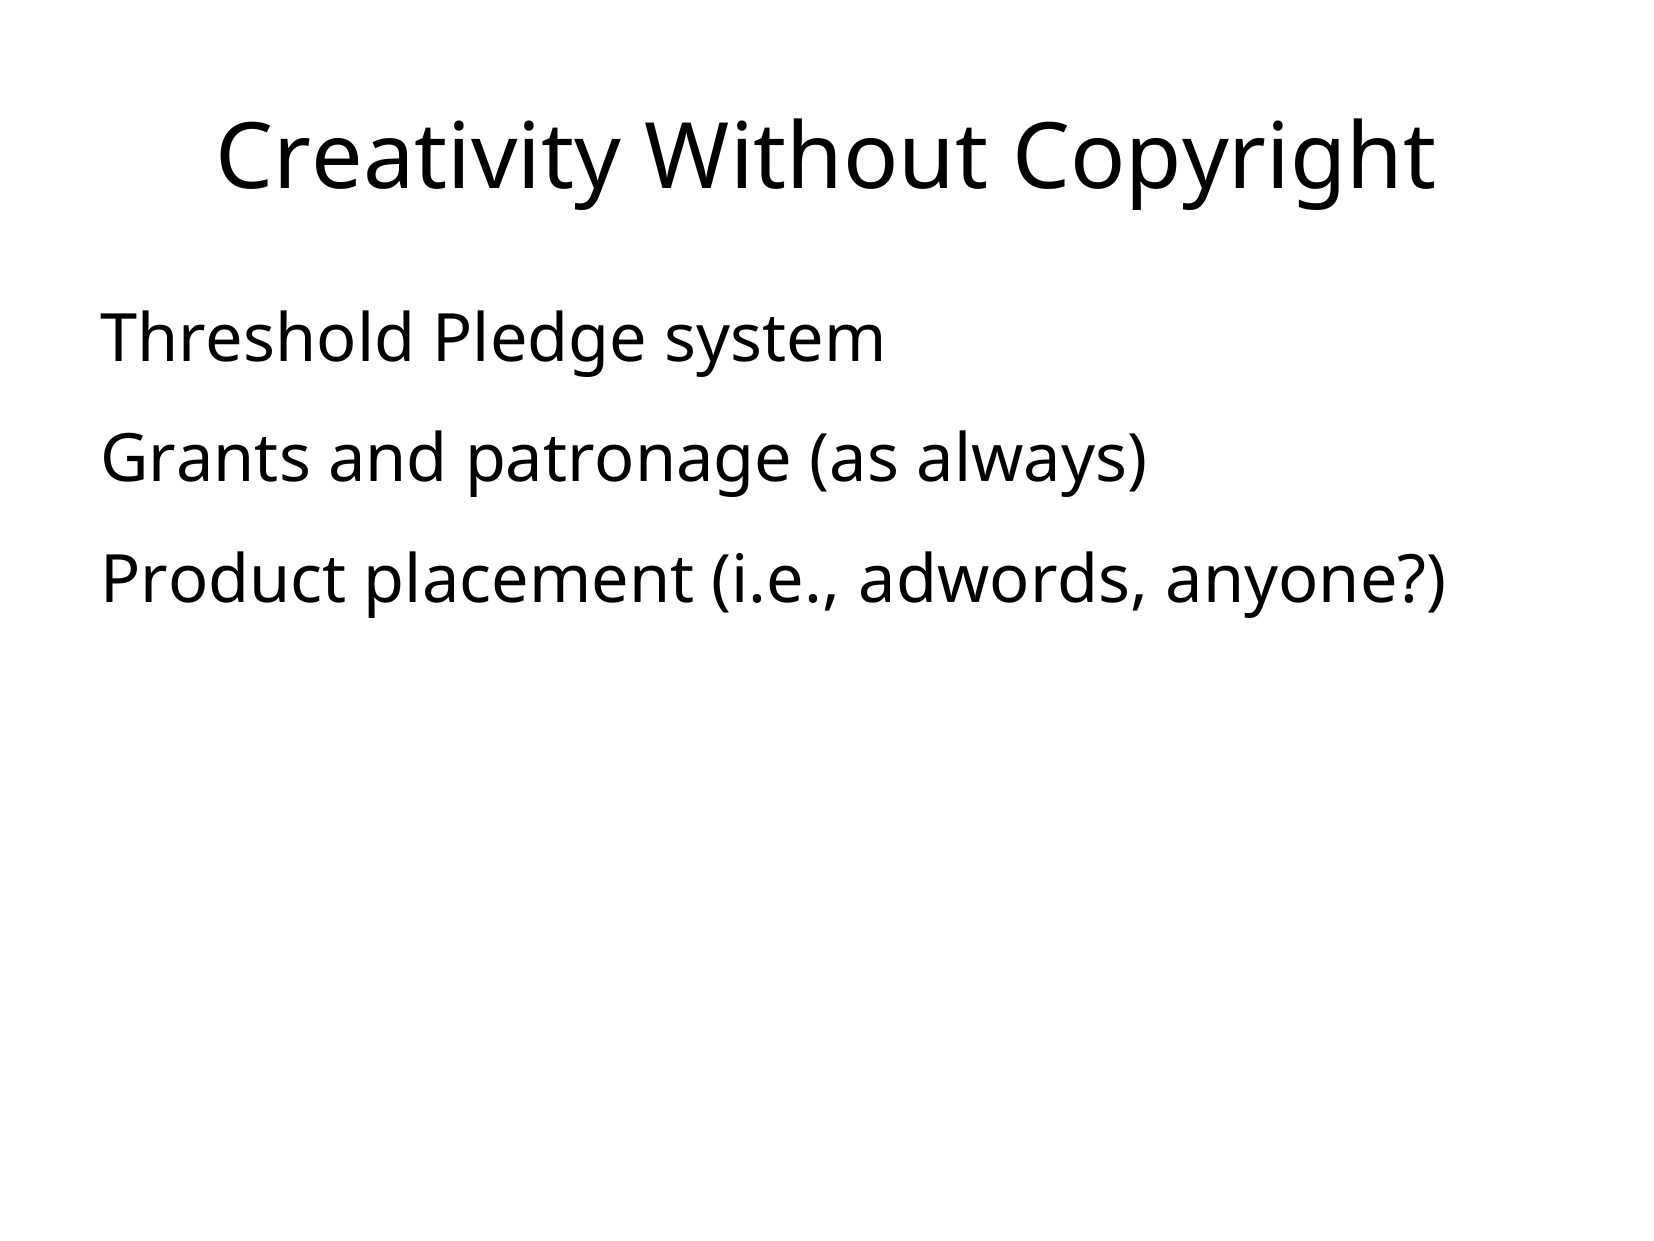

# Creativity Without Copyright
Threshold Pledge system
Grants and patronage (as always)
Product placement (i.e., adwords, anyone?)